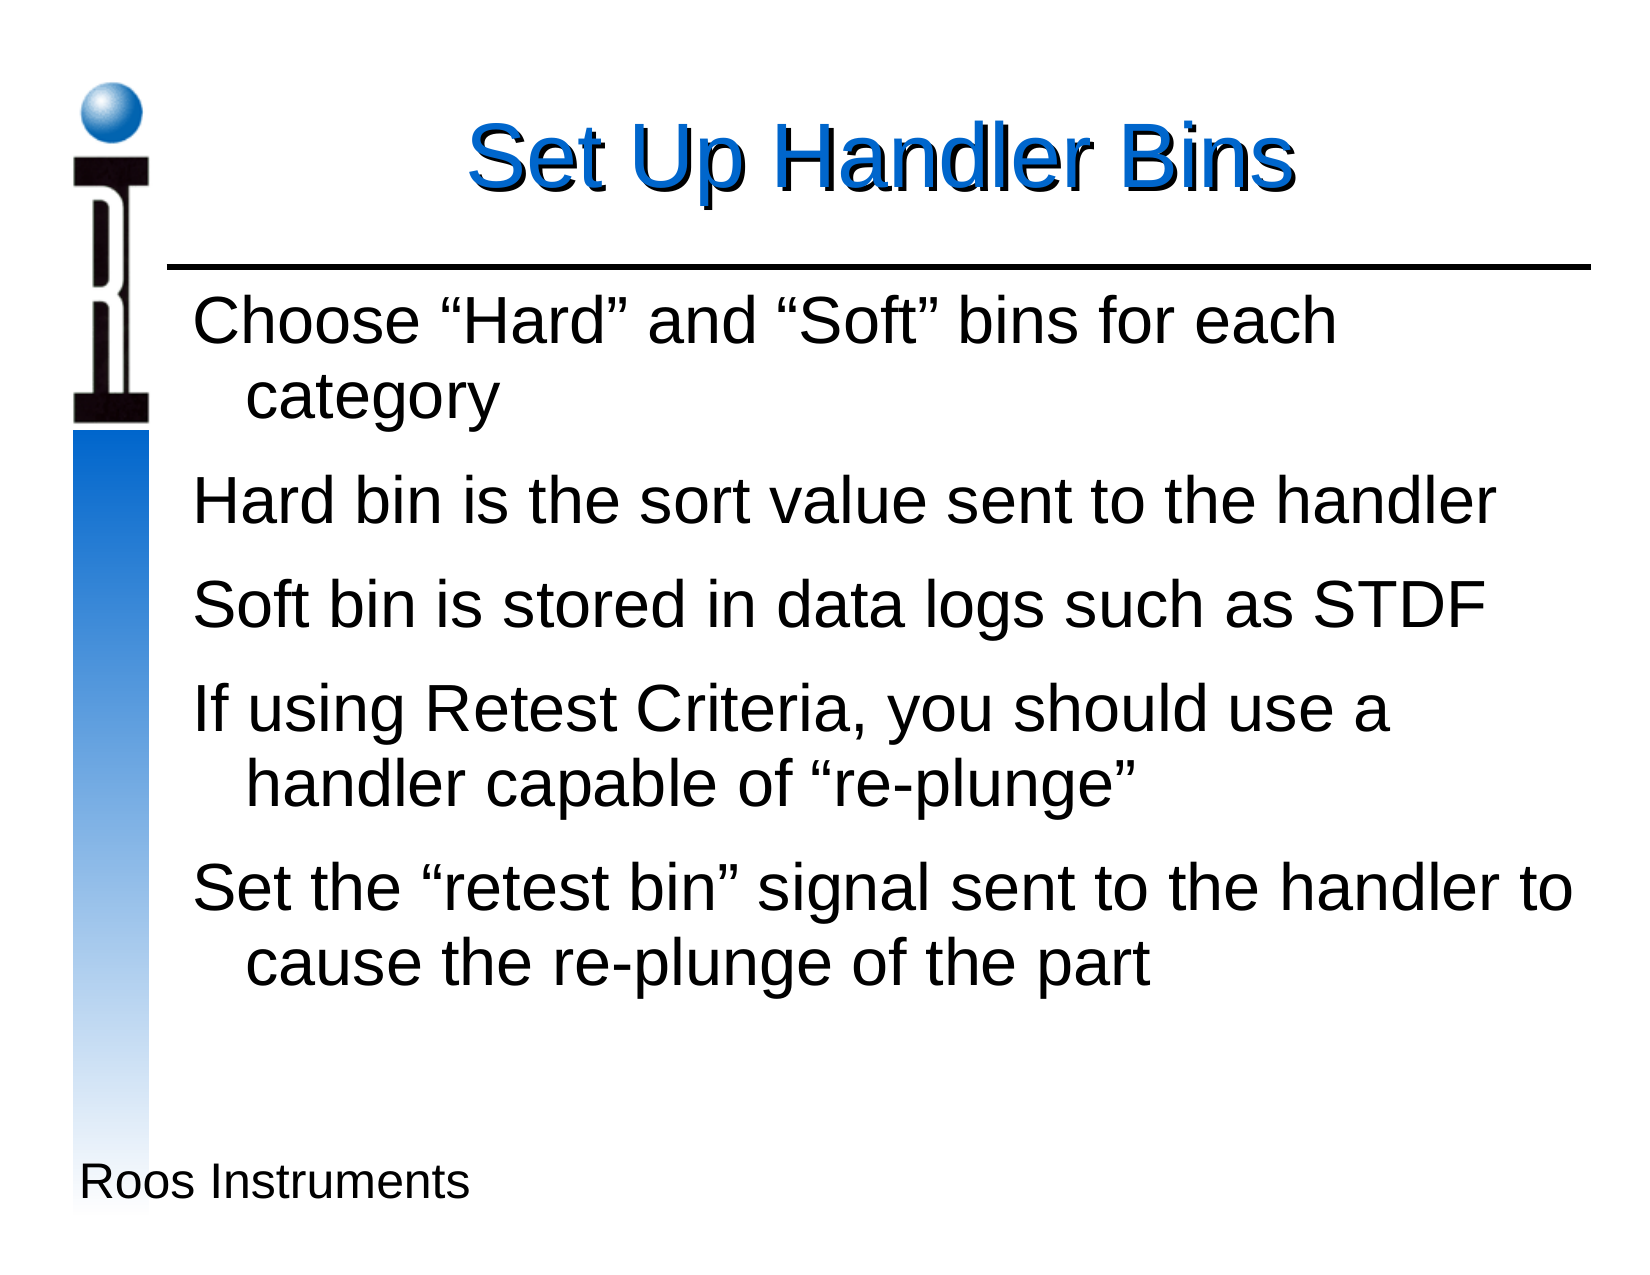

# Set Up Handler Bins
Choose “Hard” and “Soft” bins for each category
Hard bin is the sort value sent to the handler
Soft bin is stored in data logs such as STDF
If using Retest Criteria, you should use a handler capable of “re-plunge”
Set the “retest bin” signal sent to the handler to cause the re-plunge of the part